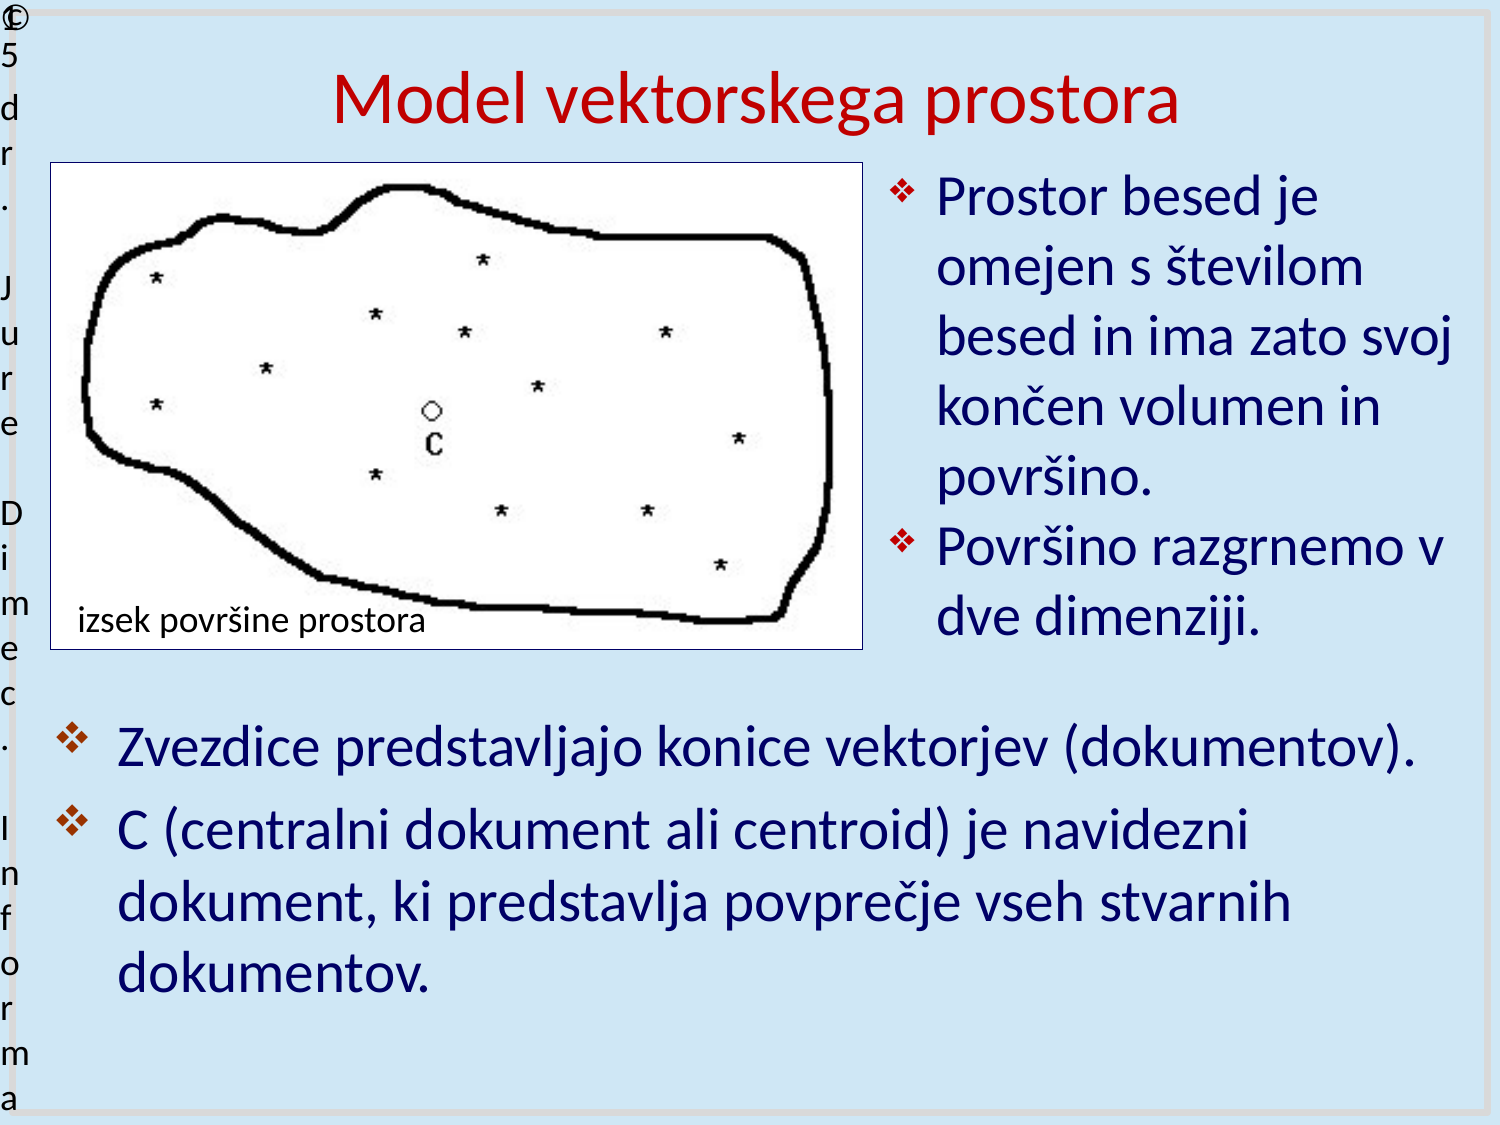

© dr. Jure Dimec. Informacijski viri na Internetu (2012 / 13). Računanje povednih moči.
# Model vektorskega prostora
Prostor besed je omejen s številom besed in ima zato svoj končen volumen in površino.
Površino razgrnemo v dve dimenziji.
izsek površine prostora
Zvezdice predstavljajo konice vektorjev (dokumentov).
C (centralni dokument ali centroid) je navidezni dokument, ki predstavlja povprečje vseh stvarnih dokumentov.